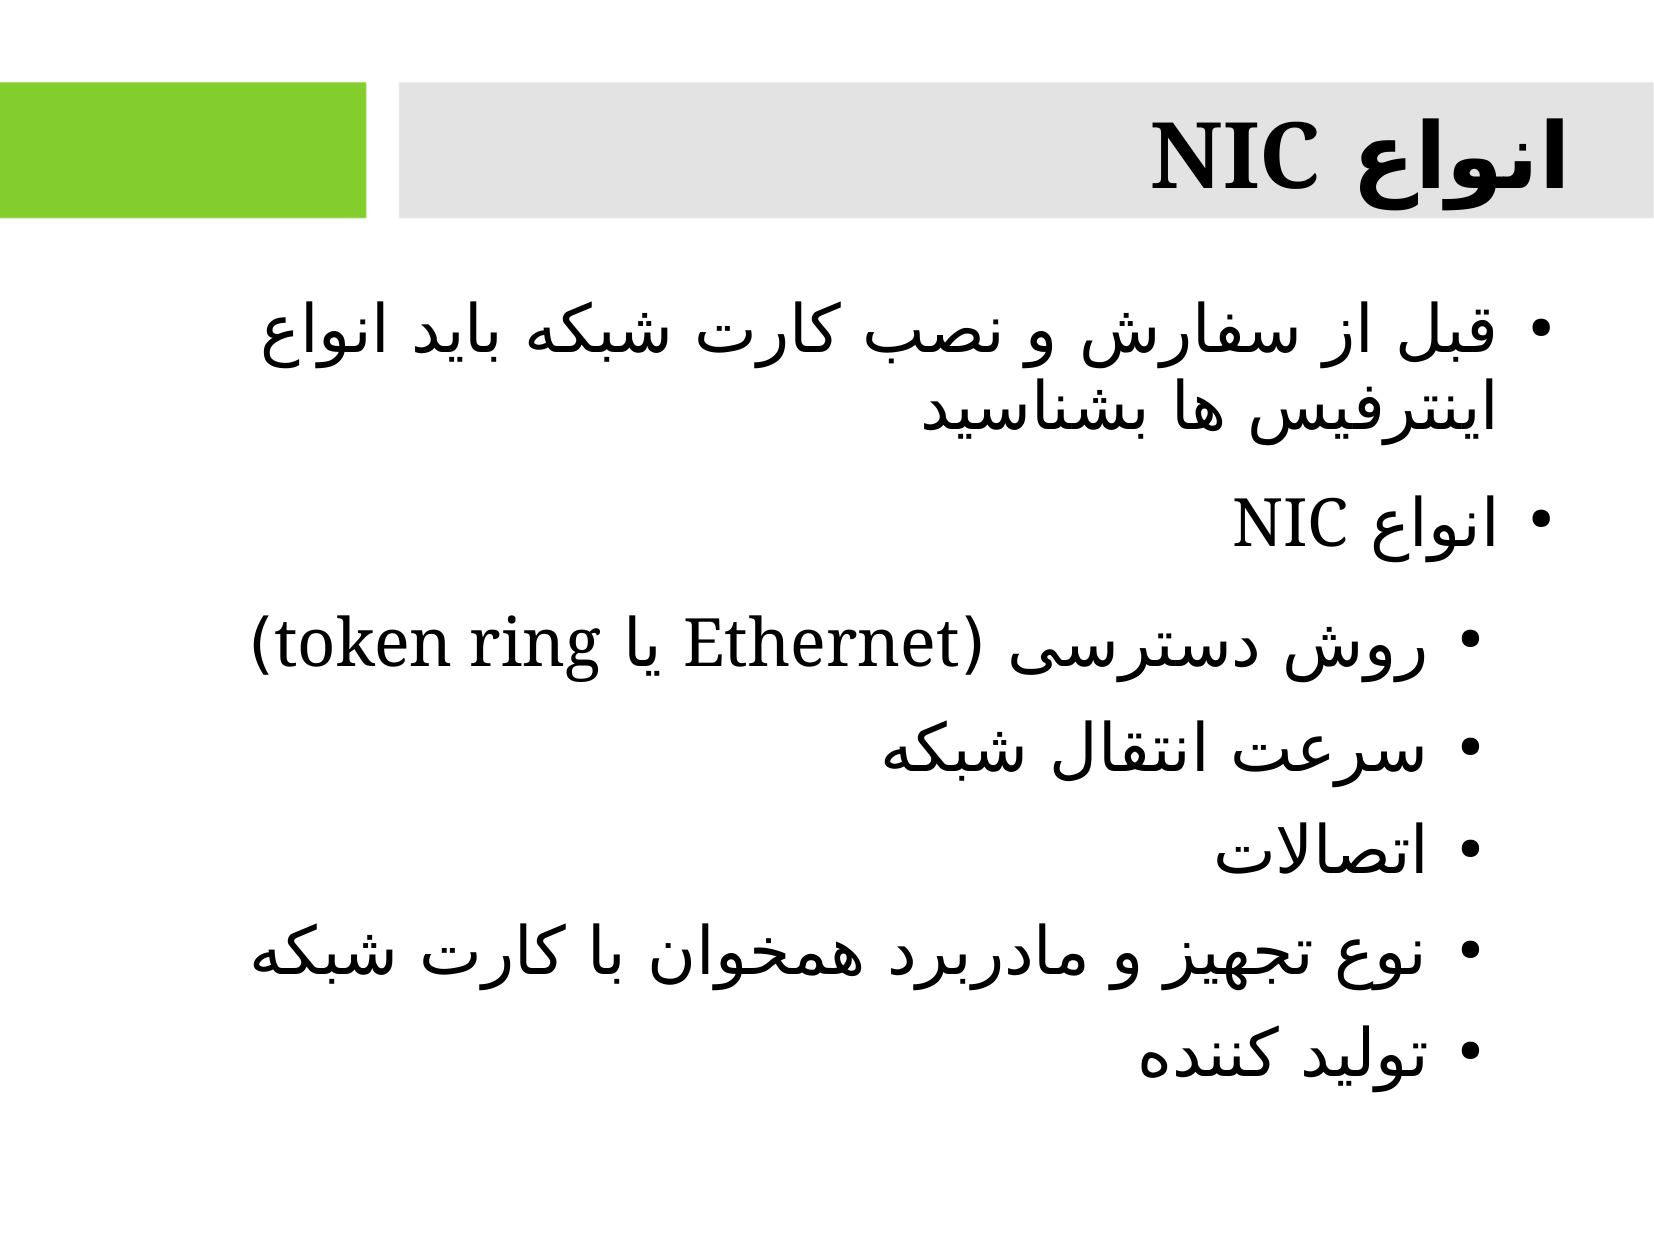

# انواع NIC
قبل از سفارش و نصب کارت شبکه باید انواع اینترفیس ها بشناسید
انواع NIC
روش دسترسی (Ethernet یا token ring)
سرعت انتقال شبکه
اتصالات
نوع تجهیز و مادربرد همخوان با کارت شبکه
تولید کننده